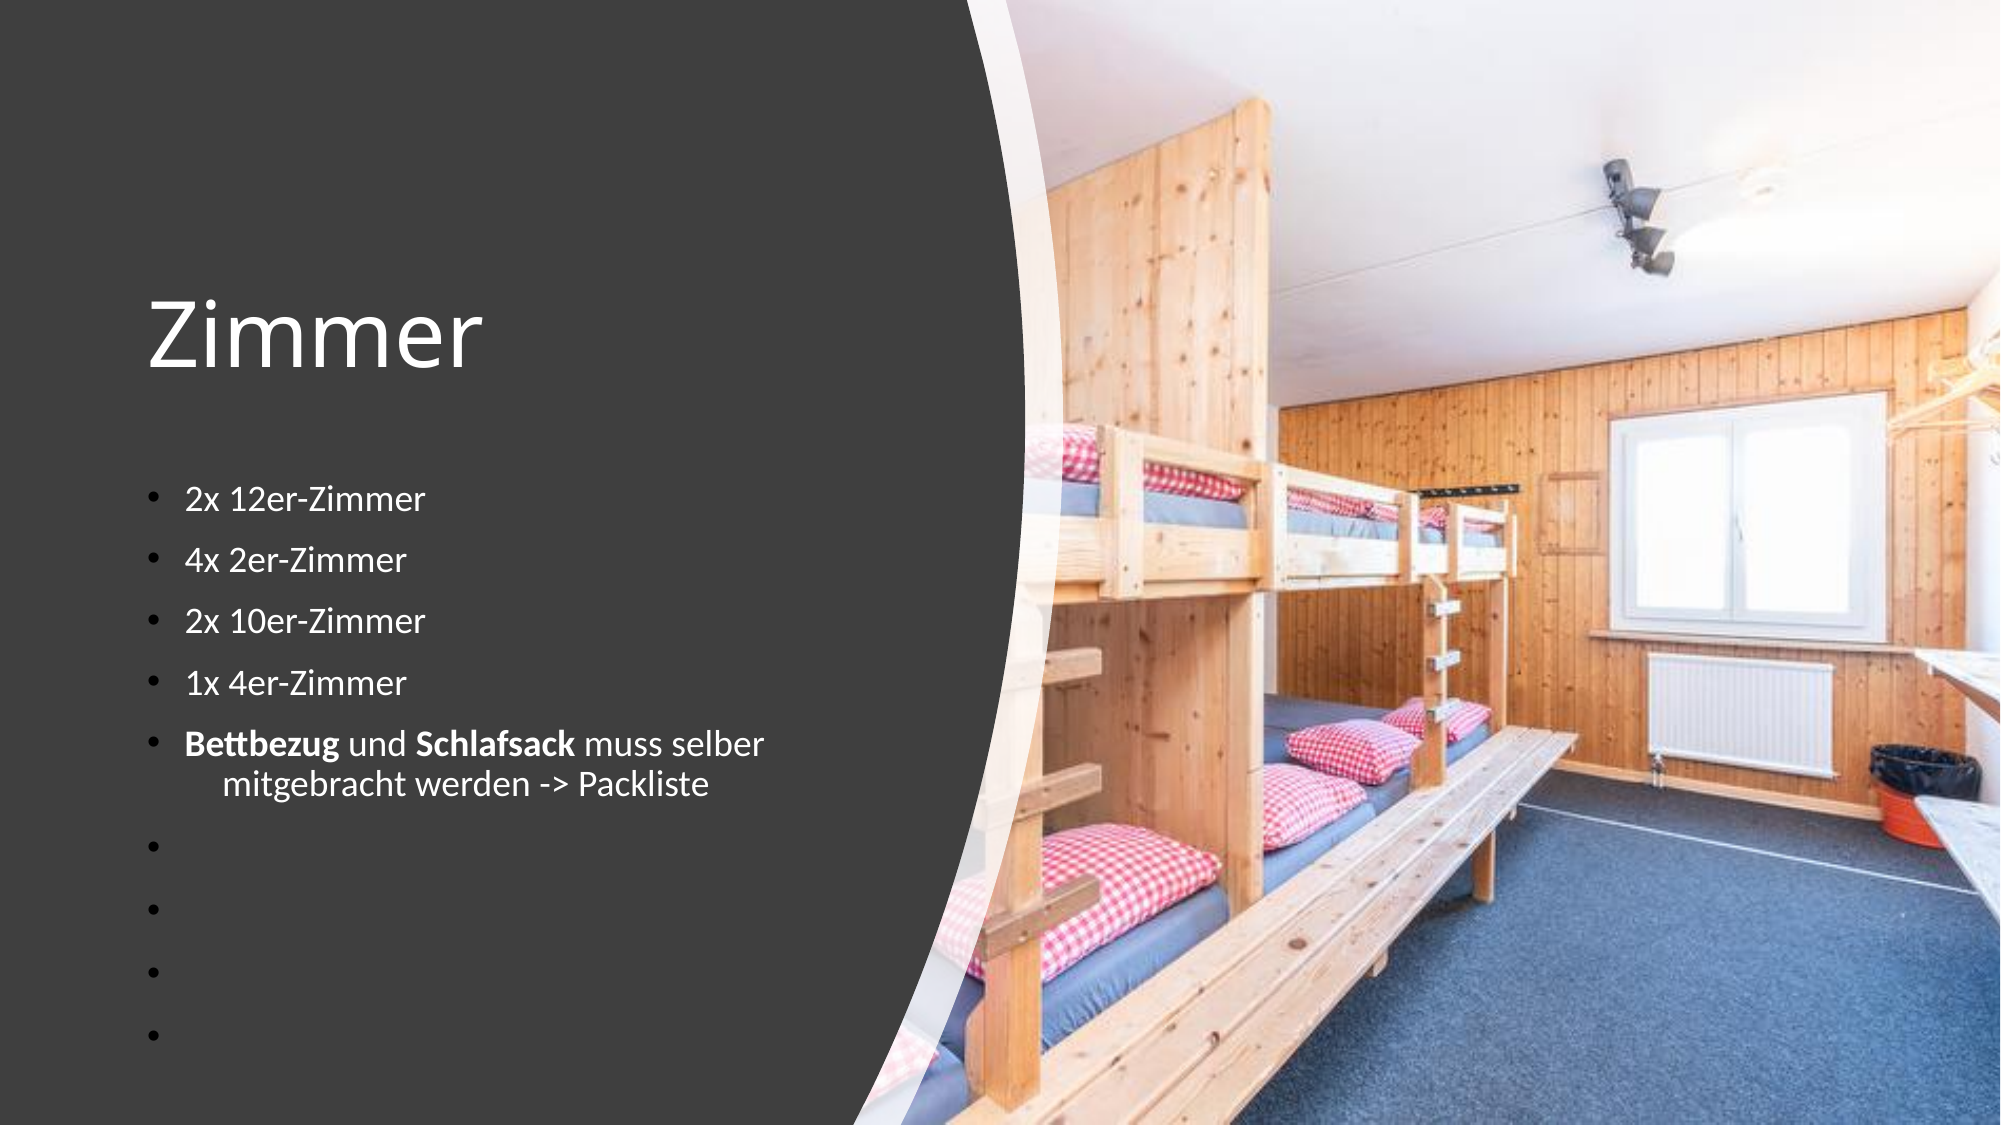

# Zimmer
2x 12er-Zimmer
4x 2er-Zimmer
2x 10er-Zimmer
1x 4er-Zimmer
Bettbezug und Schlafsack muss selber mitgebracht werden -> Packliste